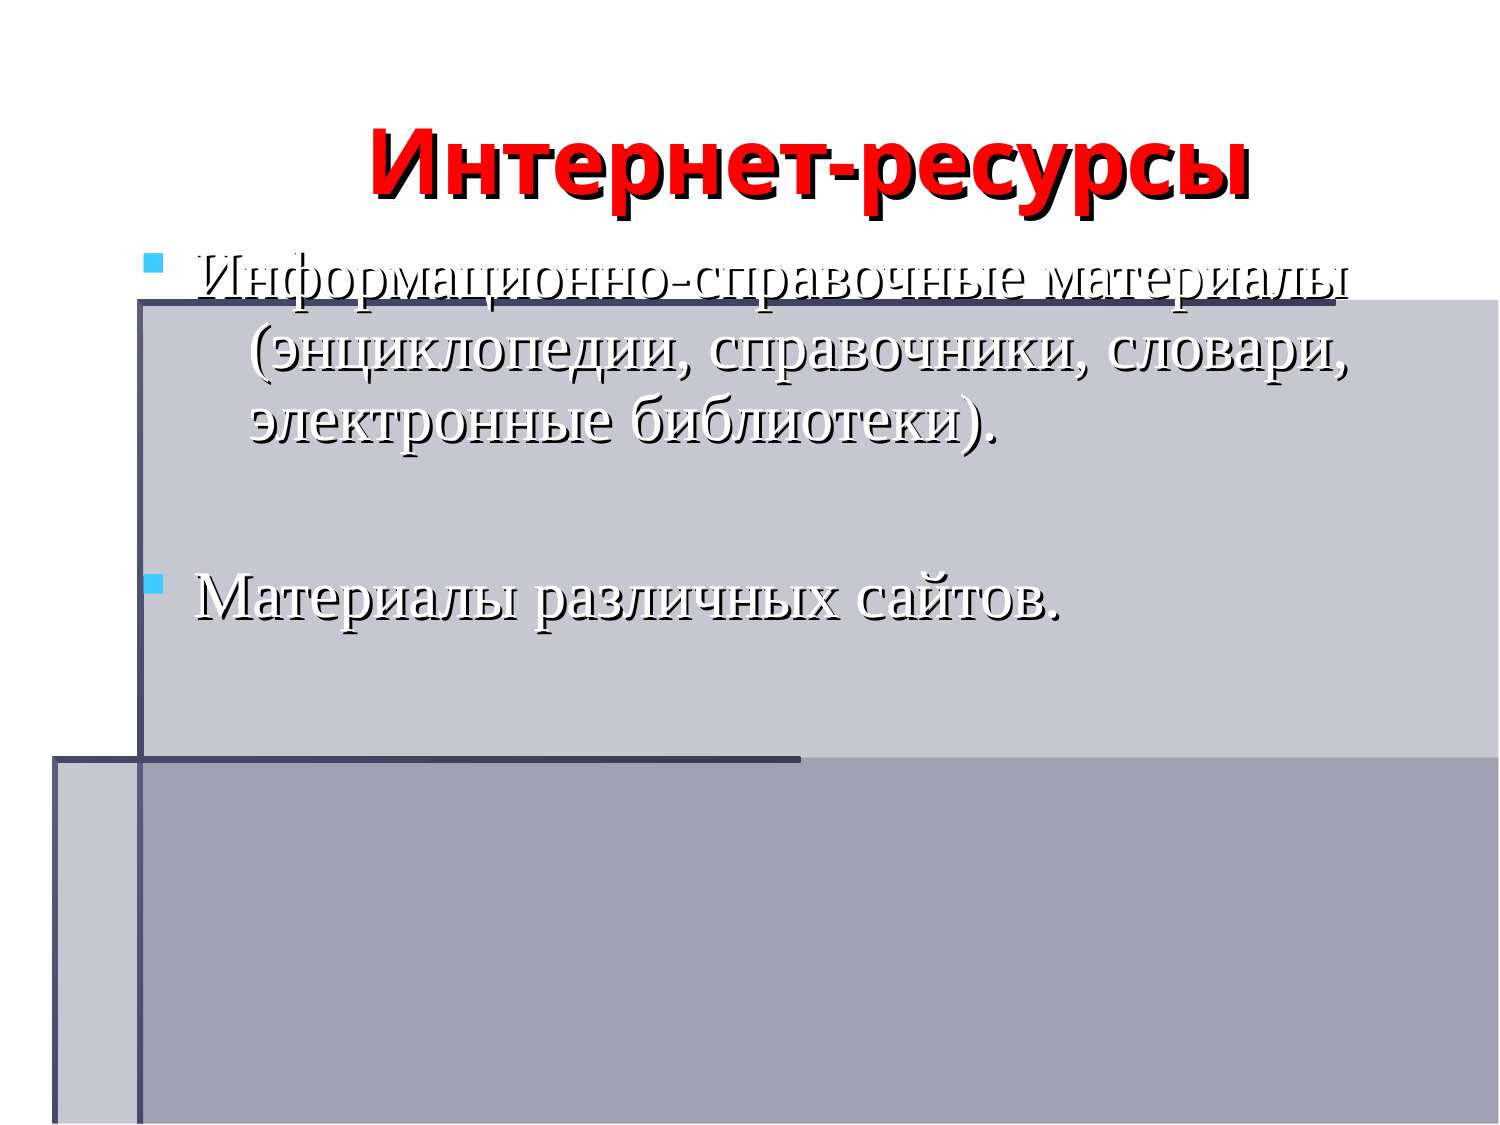

Интернет-ресурсы
Информационно-справочные материалы (энциклопедии, справочники, словари, электронные библиотеки).
Материалы различных сайтов.